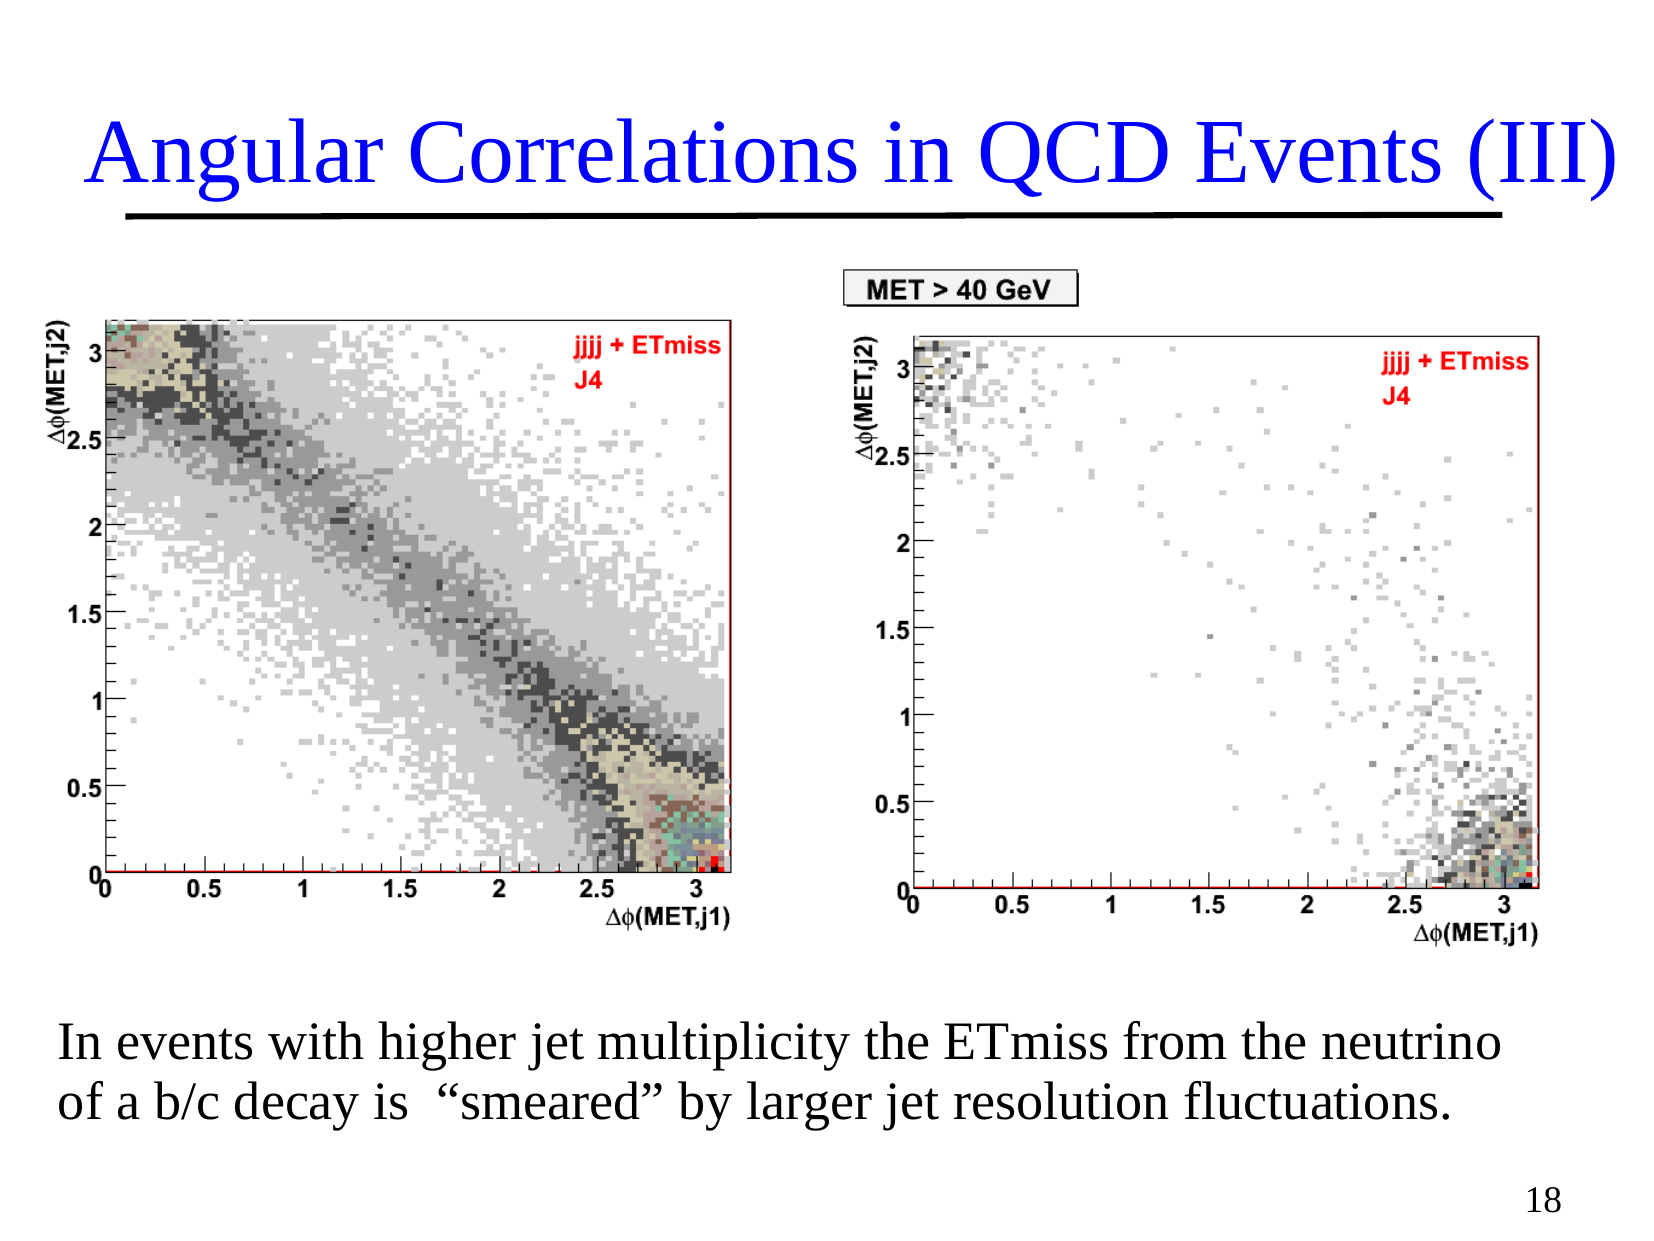

Angular Correlations in QCD Events (III)
In events with higher jet multiplicity the ETmiss from the neutrino
of a b/c decay is “smeared” by larger jet resolution fluctuations.